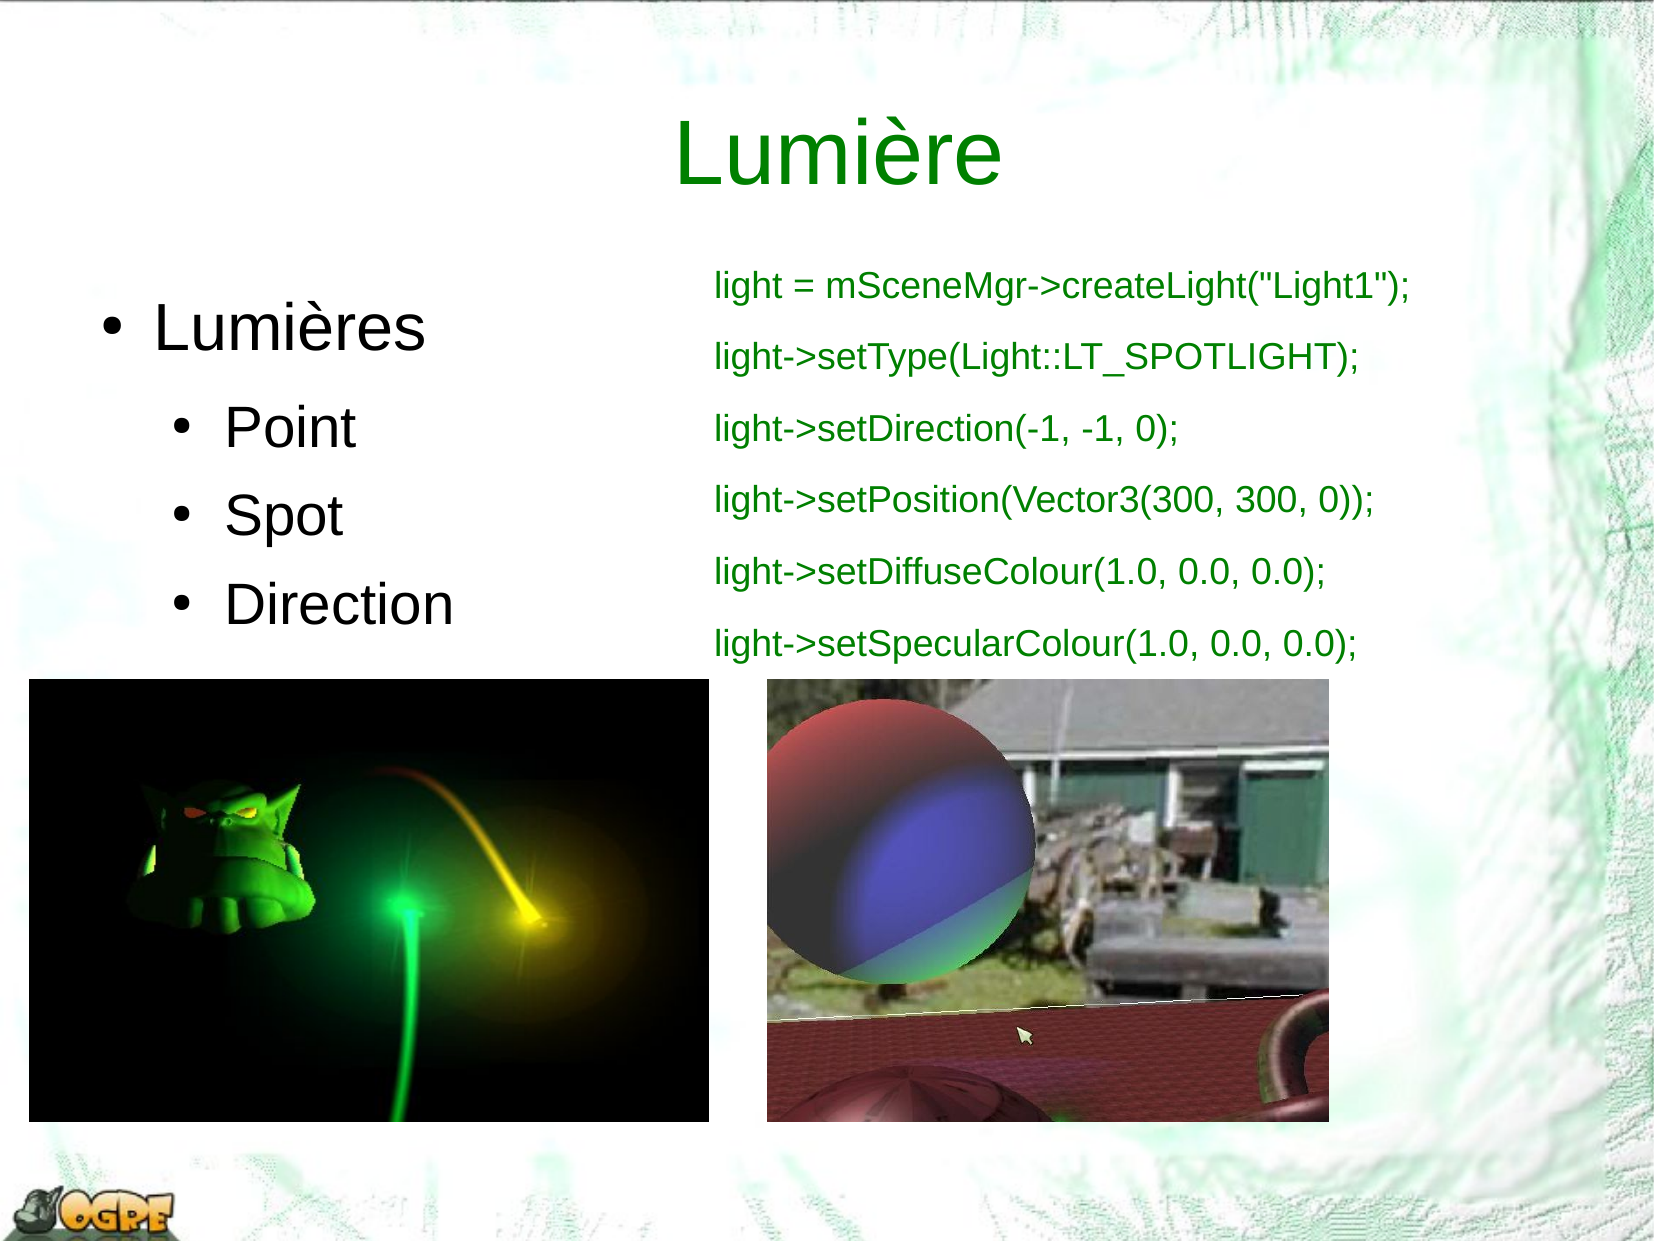

# Lumière
light = mSceneMgr->createLight("Light1");
light->setType(Light::LT_SPOTLIGHT);
light->setDirection(-1, -1, 0);
light->setPosition(Vector3(300, 300, 0));
light->setDiffuseColour(1.0, 0.0, 0.0);
light->setSpecularColour(1.0, 0.0, 0.0);
Lumières
Point
Spot
Direction